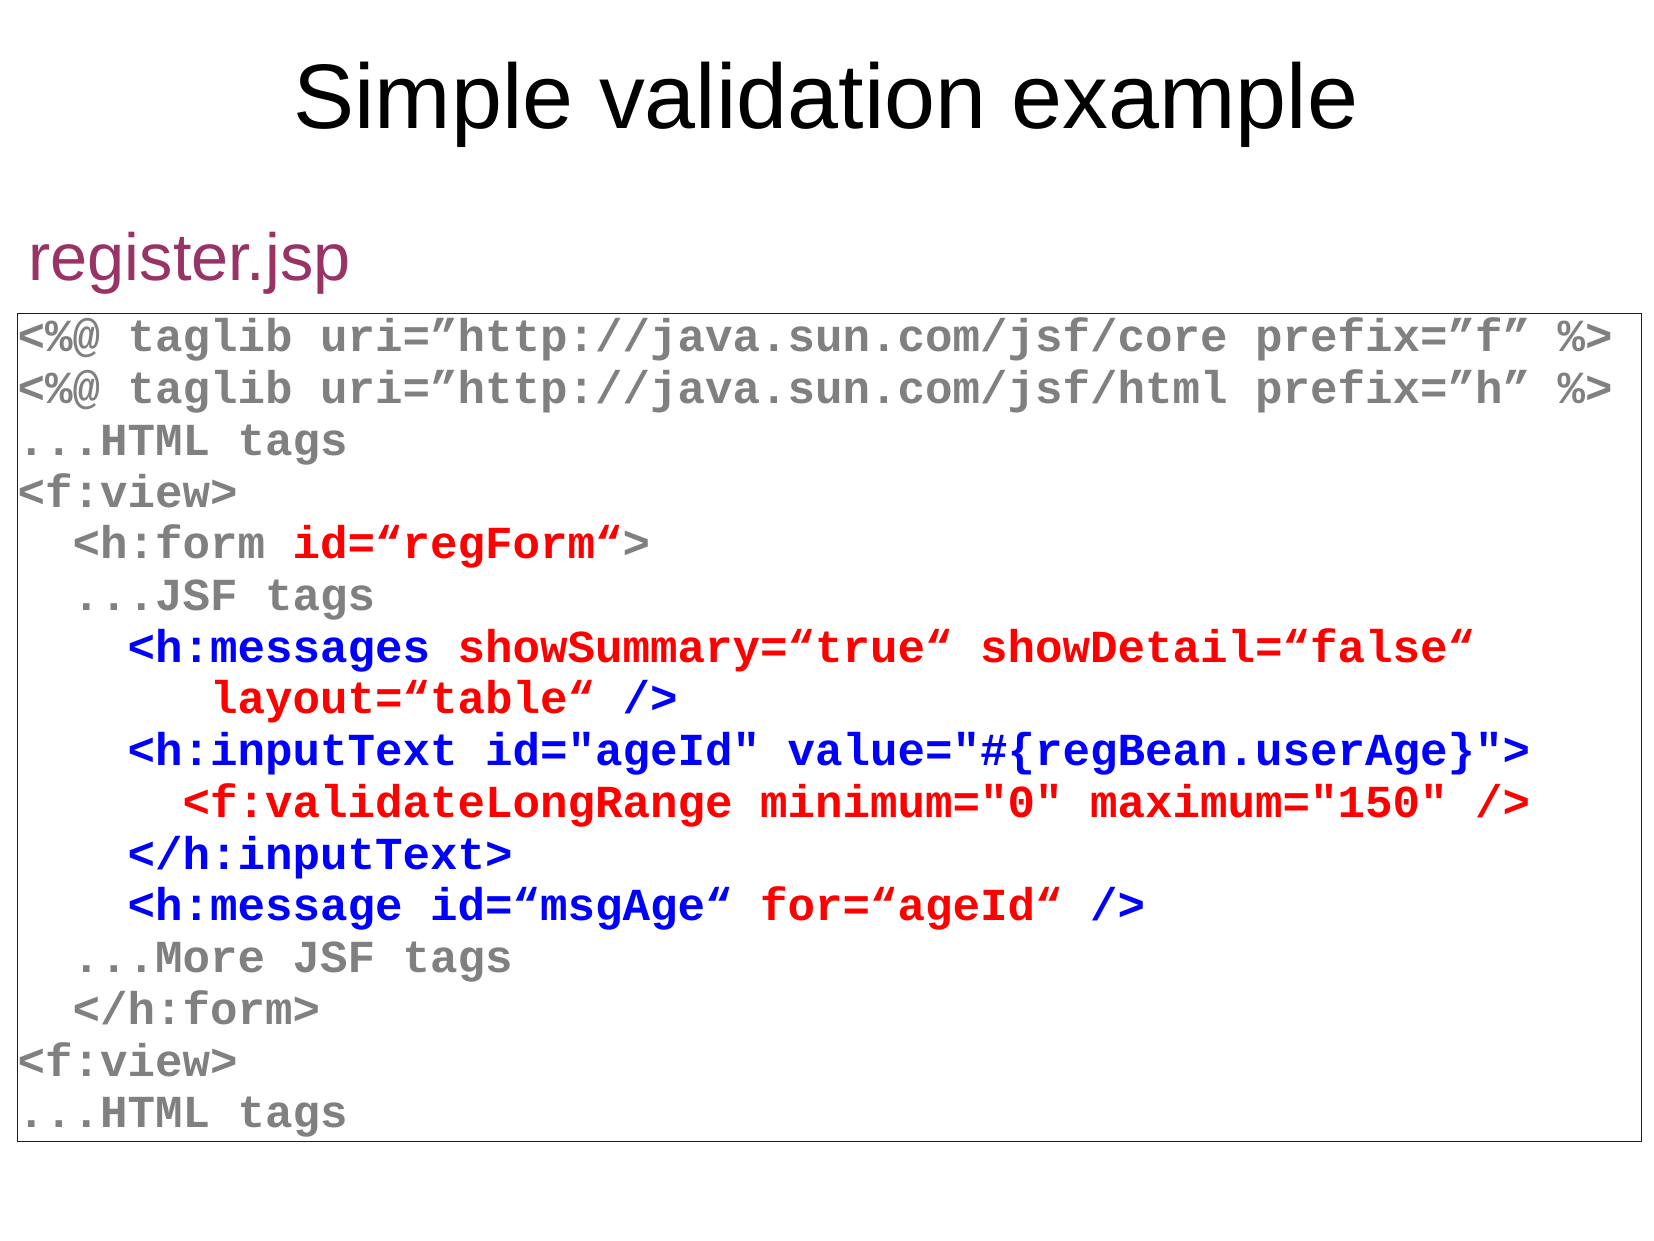

# Simple validation example
register.jsp
<%@ taglib uri=”http://java.sun.com/jsf/core prefix=”f” %>
<%@ taglib uri=”http://java.sun.com/jsf/html prefix=”h” %>
...HTML tags
<f:view>
 <h:form id=“regForm“>
 ...JSF tags
 <h:messages showSummary=“true“ showDetail=“false“
 layout=“table“ />
 <h:inputText id="ageId" value="#{regBean.userAge}">
 <f:validateLongRange minimum="0" maximum="150" />
 </h:inputText>
 <h:message id=“msgAge“ for=“ageId“ />
 ...More JSF tags
 </h:form>
<f:view>
...HTML tags